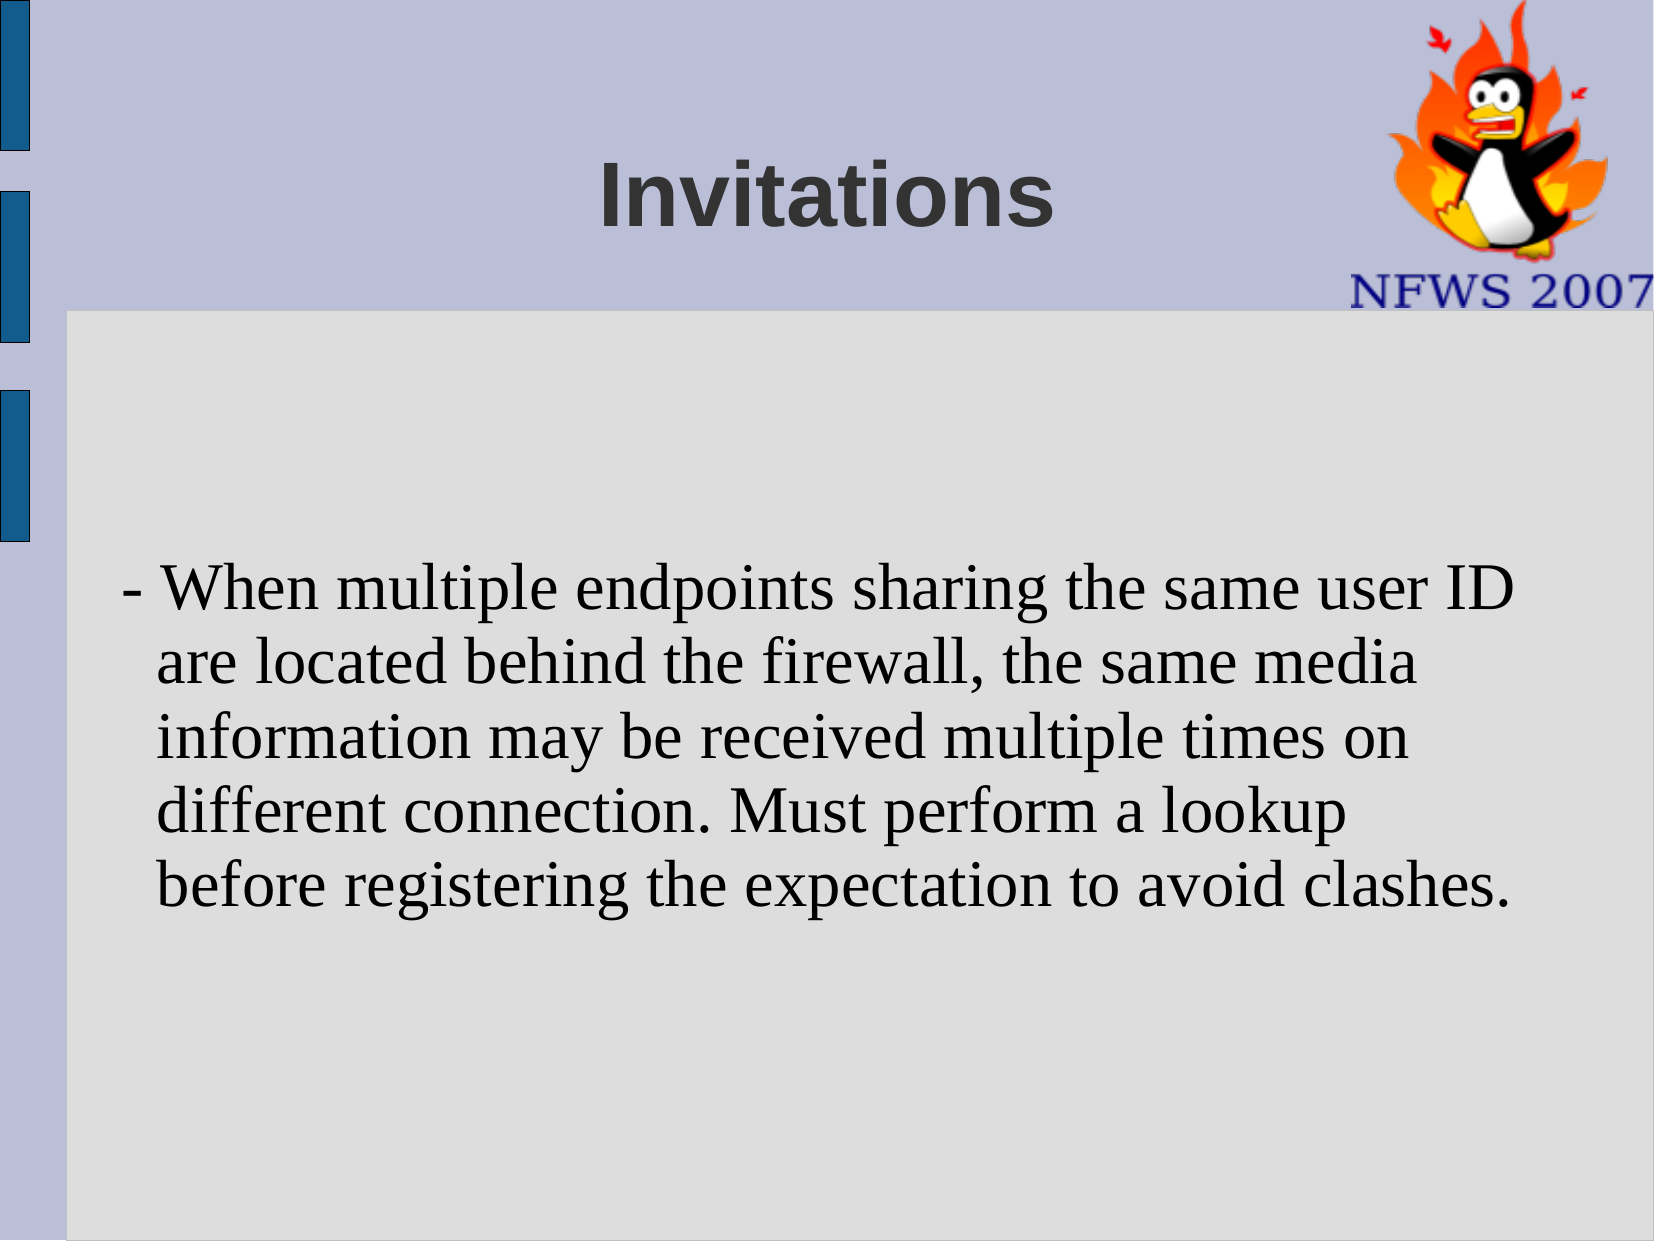

# Invitations
- When multiple endpoints sharing the same user ID are located behind the firewall, the same media information may be received multiple times on different connection. Must perform a lookup before registering the expectation to avoid clashes.